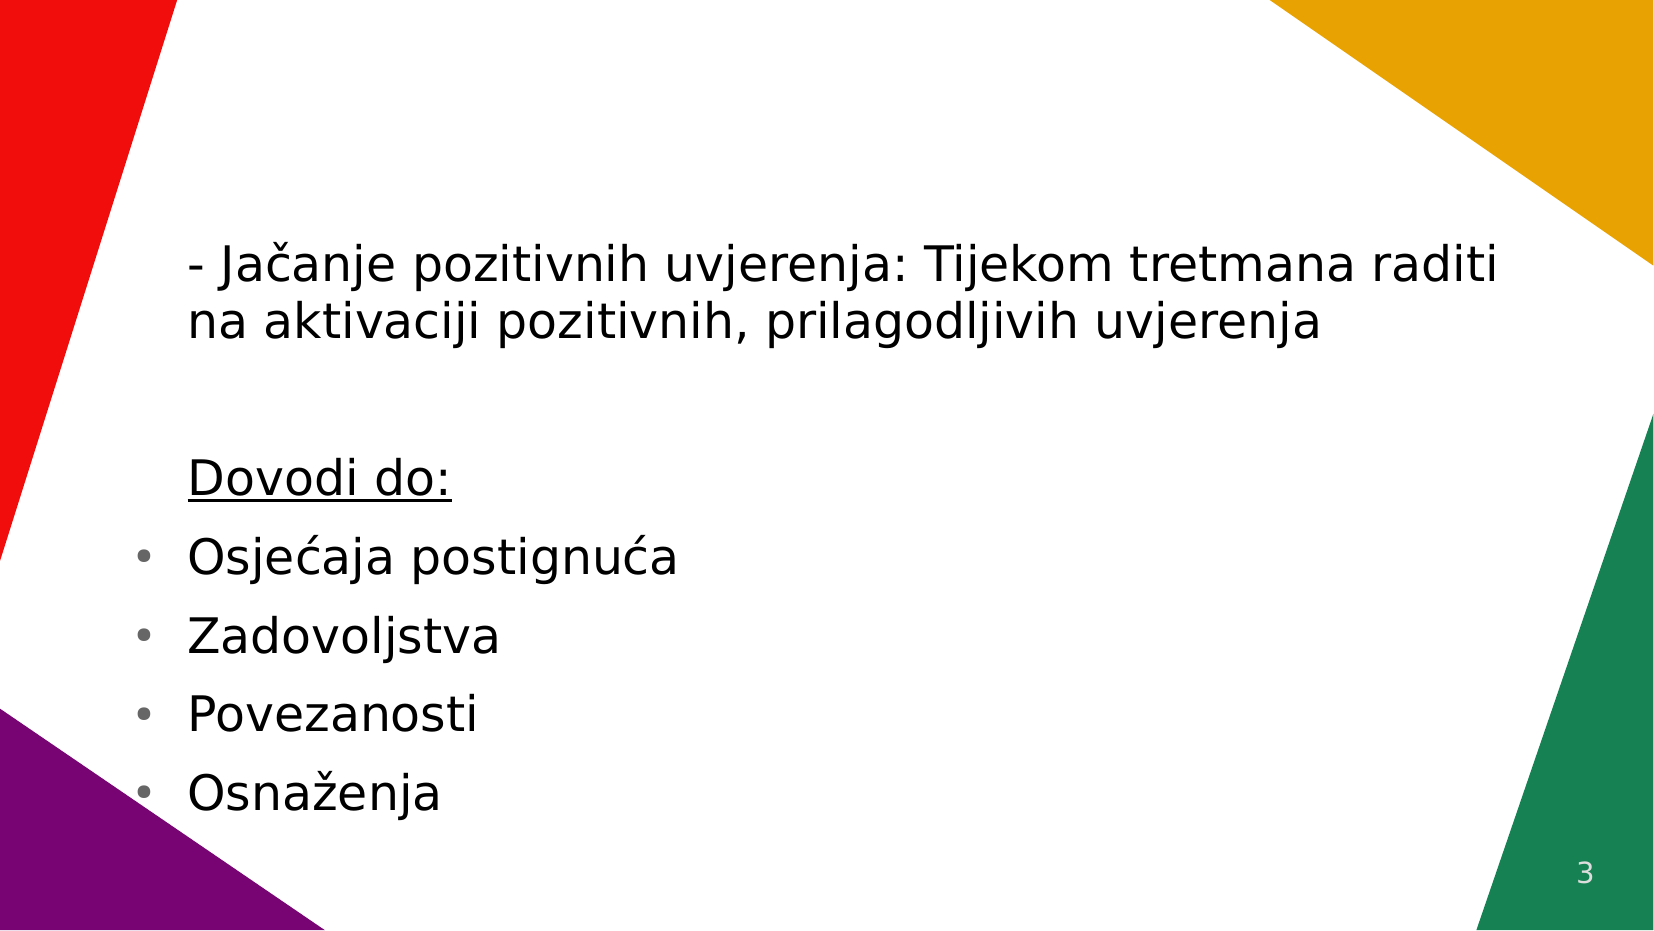

#
- Jačanje pozitivnih uvjerenja: Tijekom tretmana raditi na aktivaciji pozitivnih, prilagodljivih uvjerenja
Dovodi do:
Osjećaja postignuća
Zadovoljstva
Povezanosti
Osnaženja
3